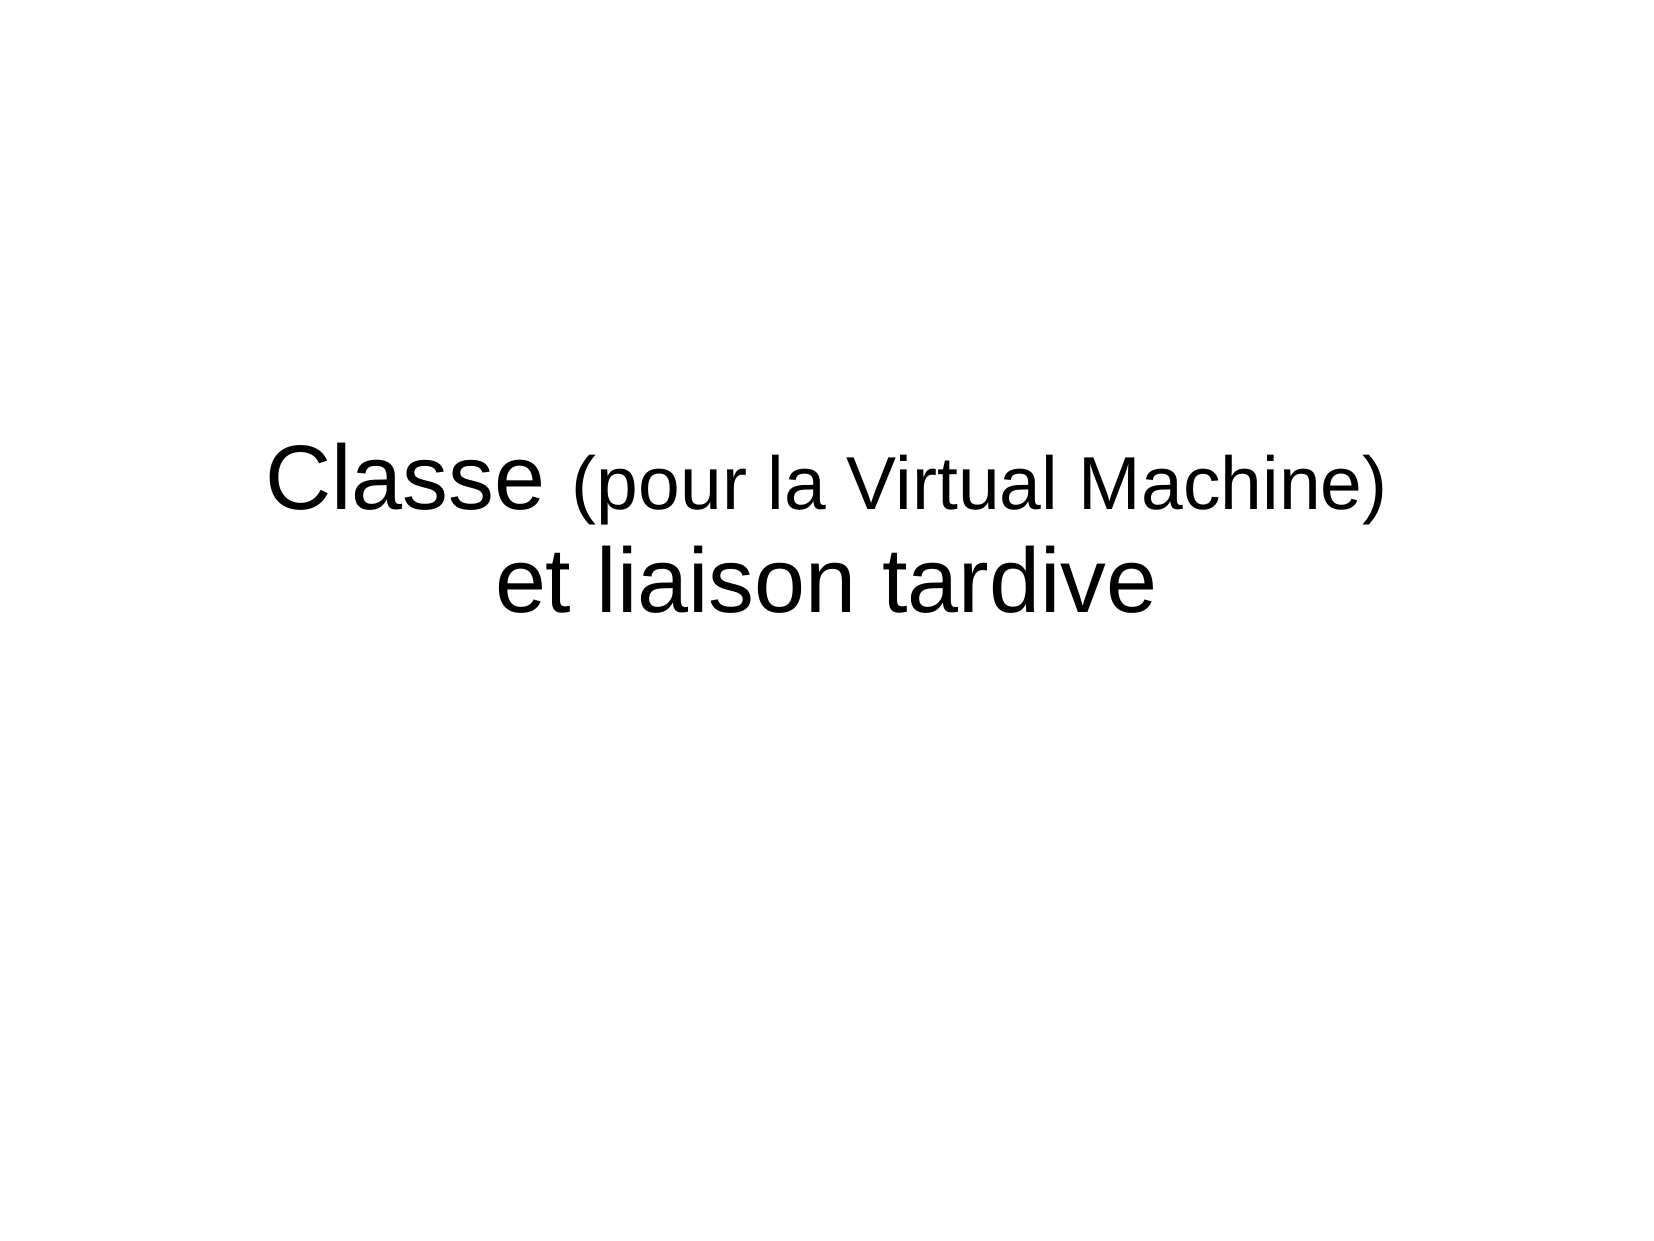

# Classe (pour la Virtual Machine) et liaison tardive